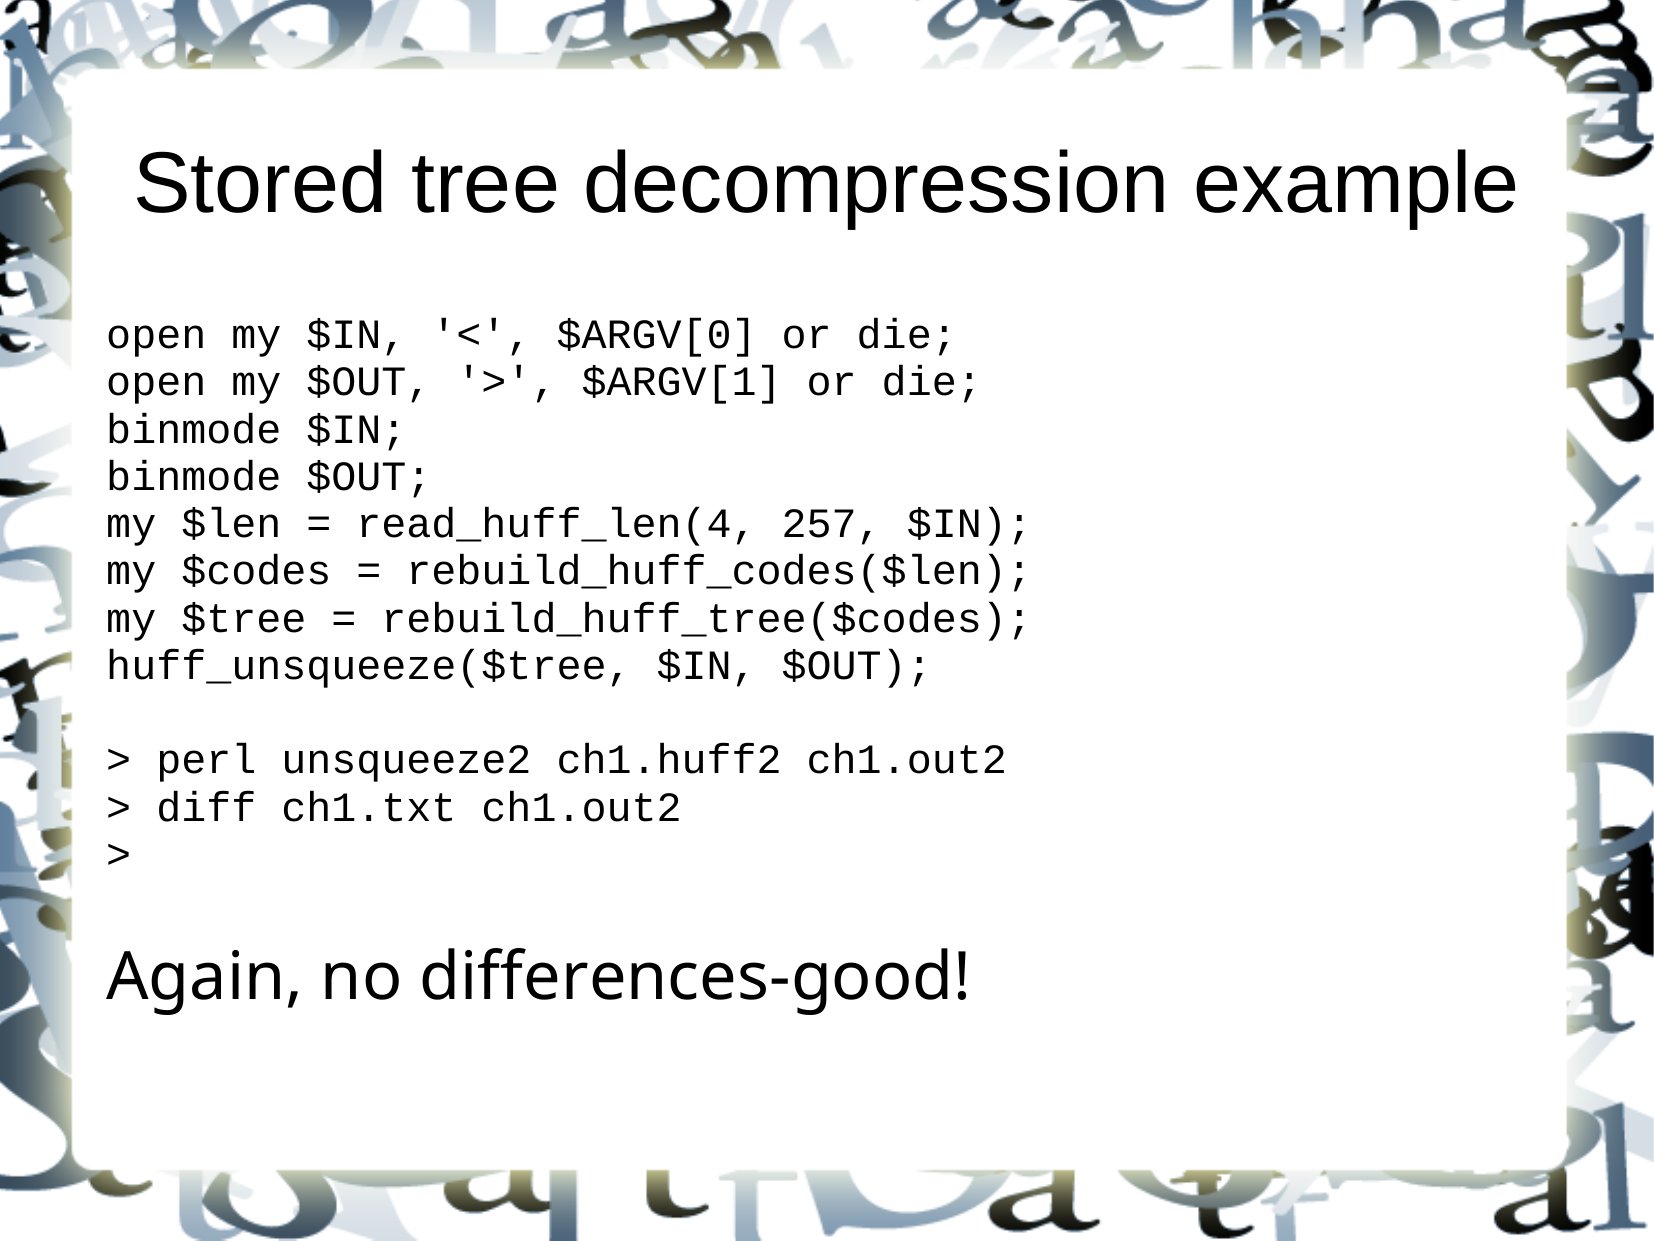

# Stored tree decompression example
open my $IN, '<', $ARGV[0] or die;
open my $OUT, '>', $ARGV[1] or die;
binmode $IN;
binmode $OUT;
my $len = read_huff_len(4, 257, $IN);
my $codes = rebuild_huff_codes($len);
my $tree = rebuild_huff_tree($codes);
huff_unsqueeze($tree, $IN, $OUT);
> perl unsqueeze2 ch1.huff2 ch1.out2
> diff ch1.txt ch1.out2
>
Again, no differences-good!